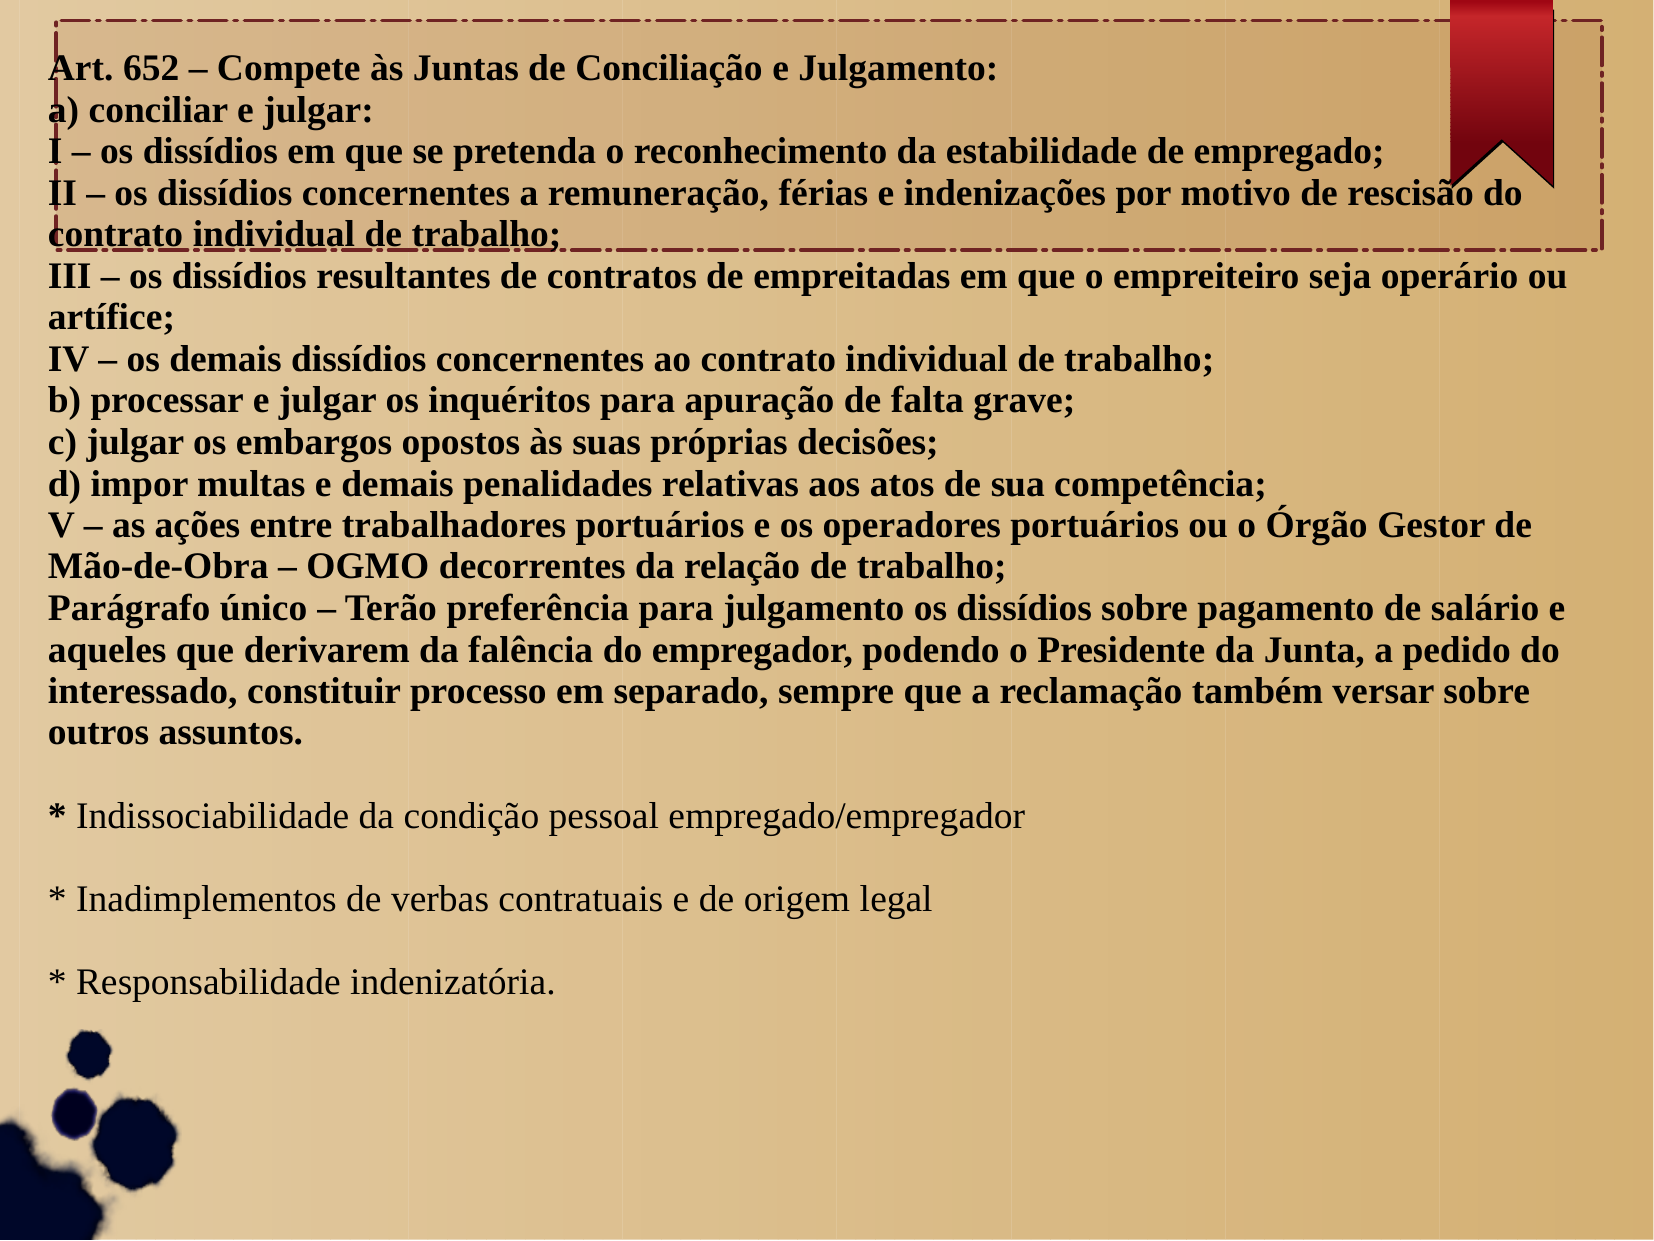

Art. 652 – Compete às Juntas de Conciliação e Julgamento:
a) conciliar e julgar:
I – os dissídios em que se pretenda o reconhecimento da estabilidade de empregado;
II – os dissídios concernentes a remuneração, férias e indenizações por motivo de rescisão do contrato individual de trabalho;
III – os dissídios resultantes de contratos de empreitadas em que o empreiteiro seja operário ou artífice;
IV – os demais dissídios concernentes ao contrato individual de trabalho;
b) processar e julgar os inquéritos para apuração de falta grave;
c) julgar os embargos opostos às suas próprias decisões;
d) impor multas e demais penalidades relativas aos atos de sua competência;
V – as ações entre trabalhadores portuários e os operadores portuários ou o Órgão Gestor de Mão-de-Obra – OGMO decorrentes da relação de trabalho;
Parágrafo único – Terão preferência para julgamento os dissídios sobre pagamento de salário e aqueles que derivarem da falência do empregador, podendo o Presidente da Junta, a pedido do interessado, constituir processo em separado, sempre que a reclamação também versar sobre outros assuntos.
* Indissociabilidade da condição pessoal empregado/empregador
* Inadimplementos de verbas contratuais e de origem legal
* Responsabilidade indenizatória.
#